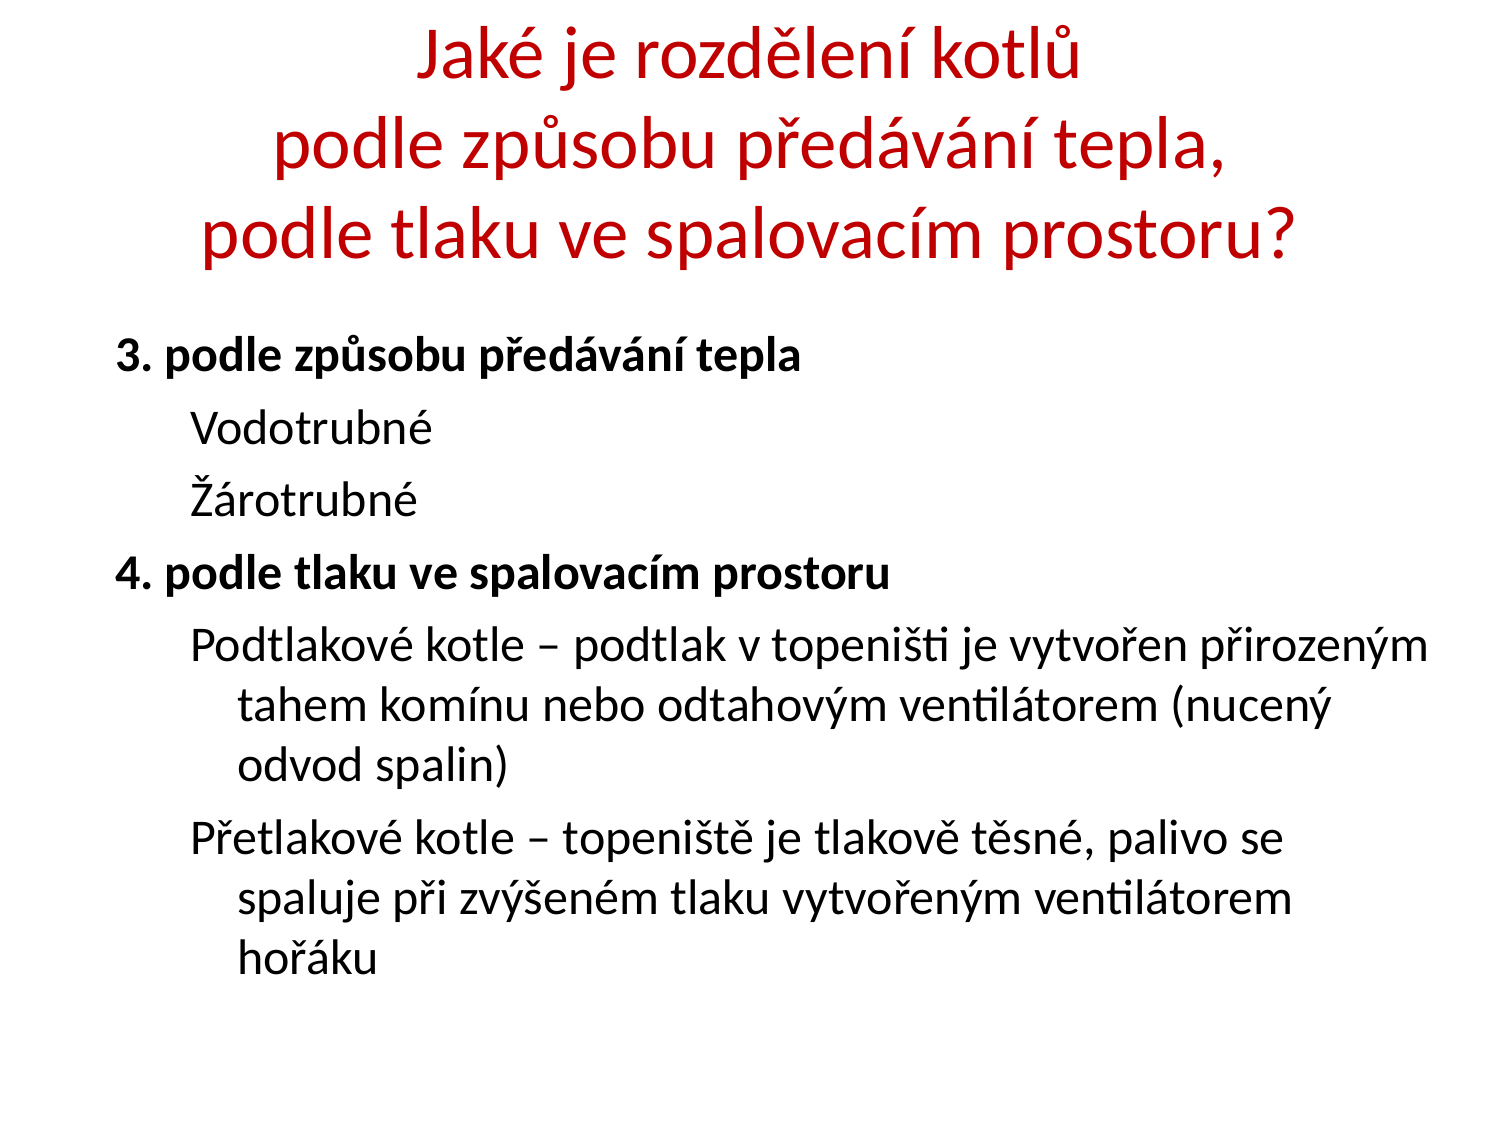

# Jaké je rozdělení kotlů podle způsobu předávání tepla, podle tlaku ve spalovacím prostoru?
3. podle způsobu předávání tepla
Vodotrubné
Žárotrubné
4. podle tlaku ve spalovacím prostoru
Podtlakové kotle – podtlak v topeništi je vytvořen přirozeným tahem komínu nebo odtahovým ventilátorem (nucený odvod spalin)
Přetlakové kotle – topeniště je tlakově těsné, palivo se spaluje při zvýšeném tlaku vytvořeným ventilátorem hořáku